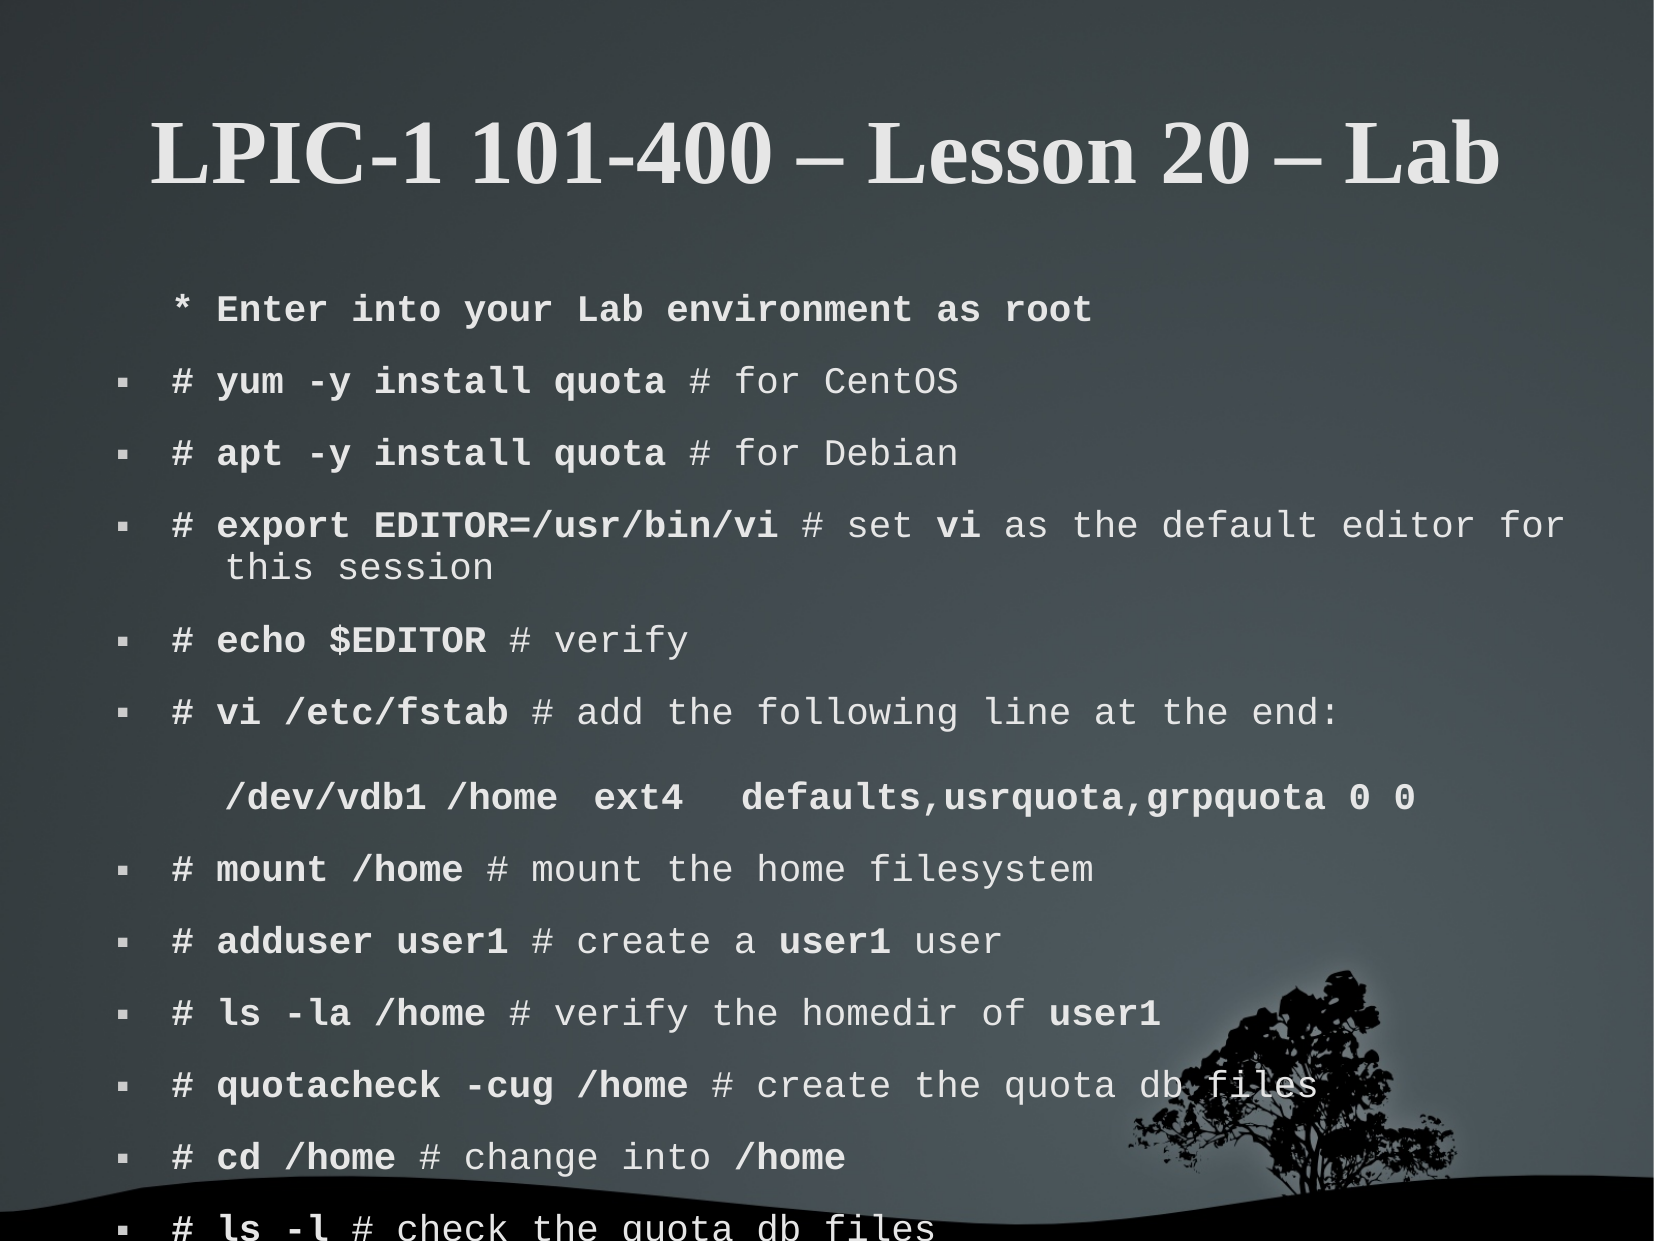

# LPIC-1 101-400 – Lesson 20 – Lab
* Enter into your Lab environment as root
# yum -y install quota # for CentOS
# apt -y install quota # for Debian
# export EDITOR=/usr/bin/vi # set vi as the default editor for this session
# echo $EDITOR # verify
# vi /etc/fstab # add the following line at the end: /dev/vdb1	/home	ext4	defaults,usrquota,grpquota 0 0
# mount /home # mount the home filesystem
# adduser user1 # create a user1 user
# ls -la /home # verify the homedir of user1
# quotacheck -cug /home # create the quota db files
# cd /home # change into /home
# ls -l # check the quota db files
# quotacheck -avug # check the quotas for all users and groups